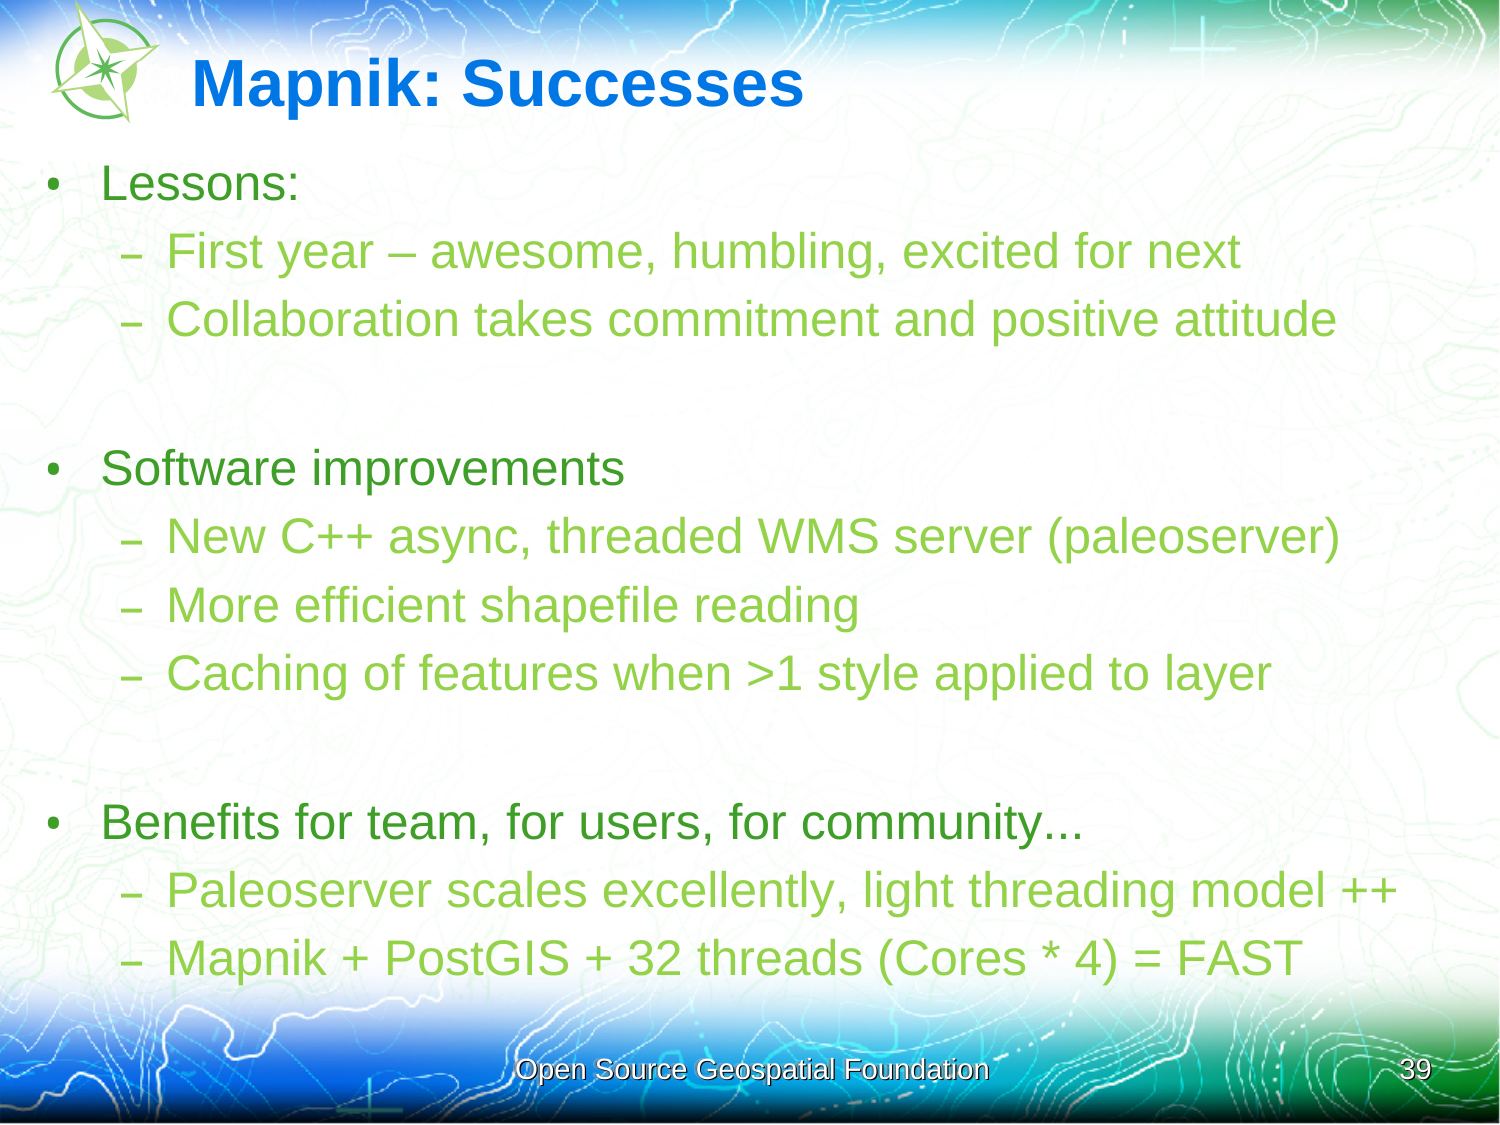

# Mapnik: Successes
Lessons:
First year – awesome, humbling, excited for next
Collaboration takes commitment and positive attitude
Software improvements
New C++ async, threaded WMS server (paleoserver)
More efficient shapefile reading
Caching of features when >1 style applied to layer
Benefits for team, for users, for community...
Paleoserver scales excellently, light threading model ++
Mapnik + PostGIS + 32 threads (Cores * 4) = FAST
Open Source Geospatial Foundation
39